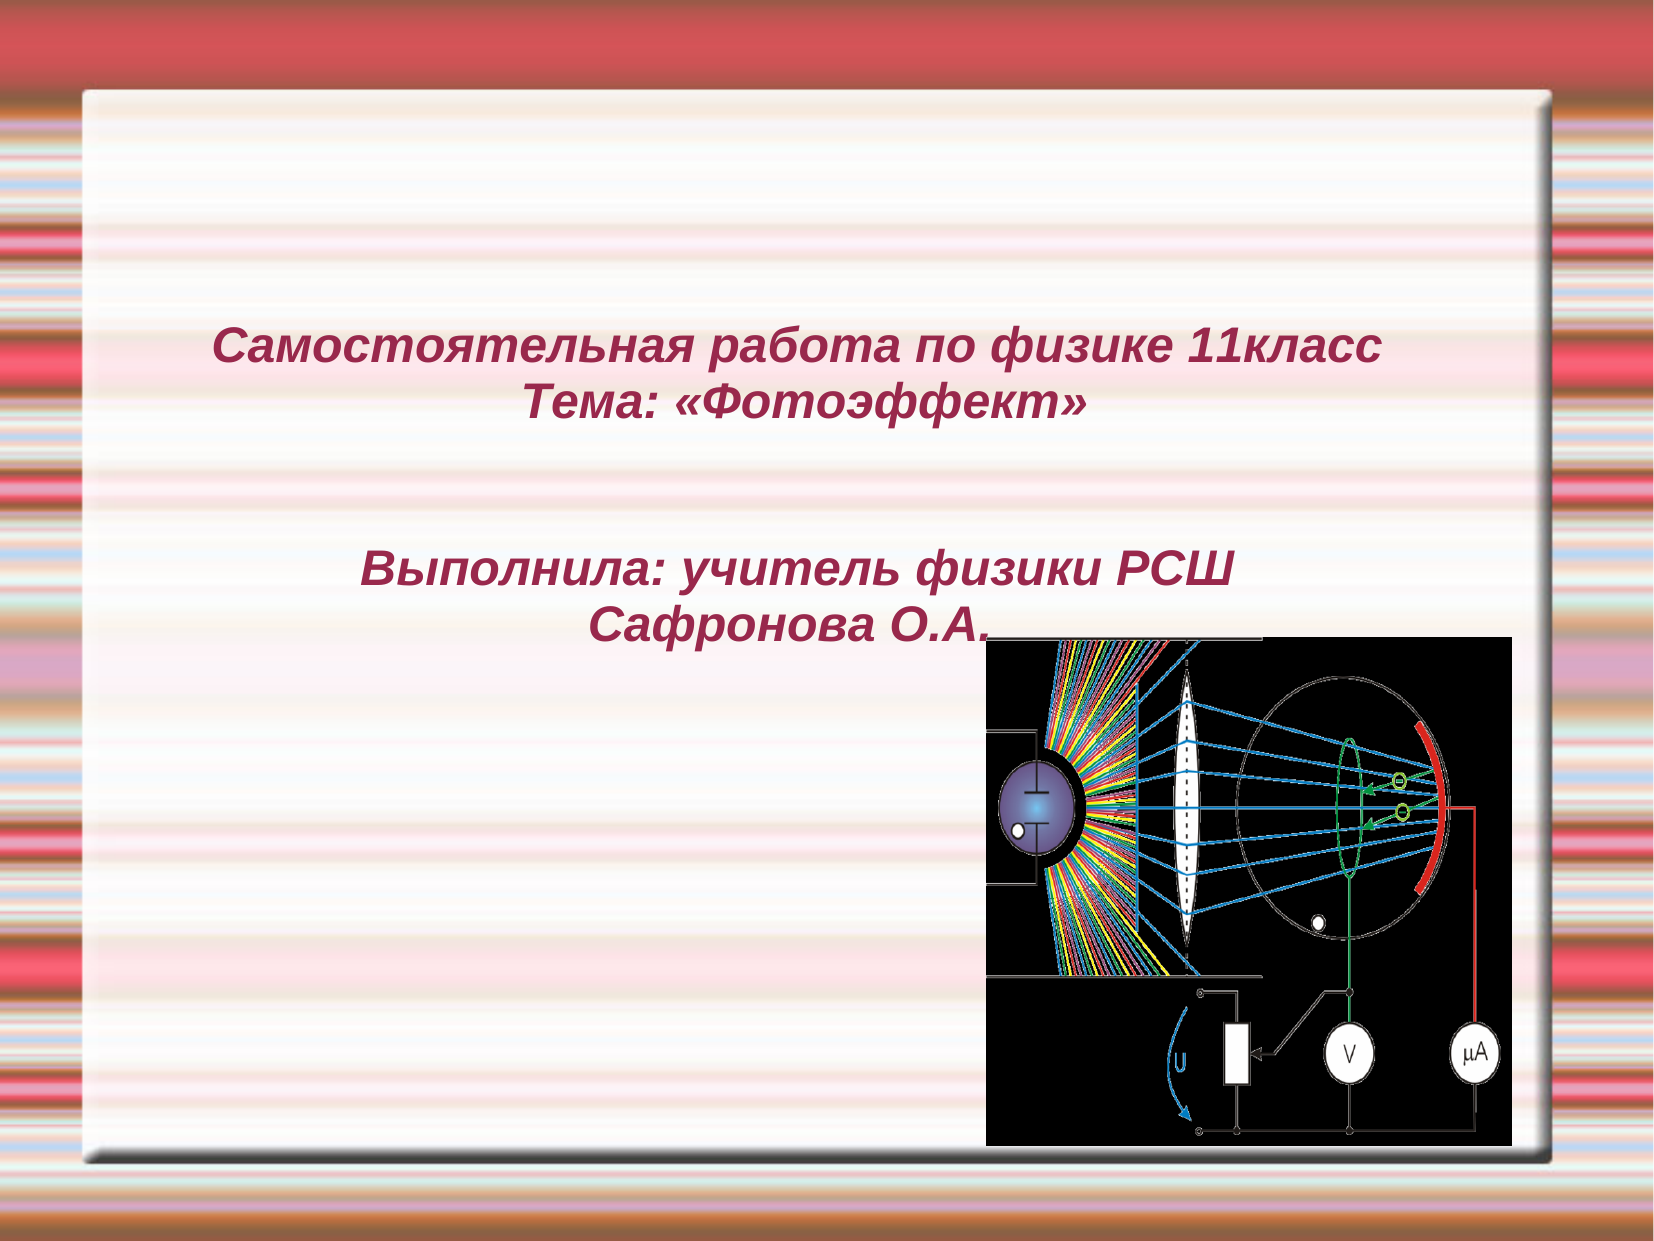

# Самостоятельная работа по физике 11класс Тема: «Фотоэффект» Выполнила: учитель физики РСШ Сафронова О.А.